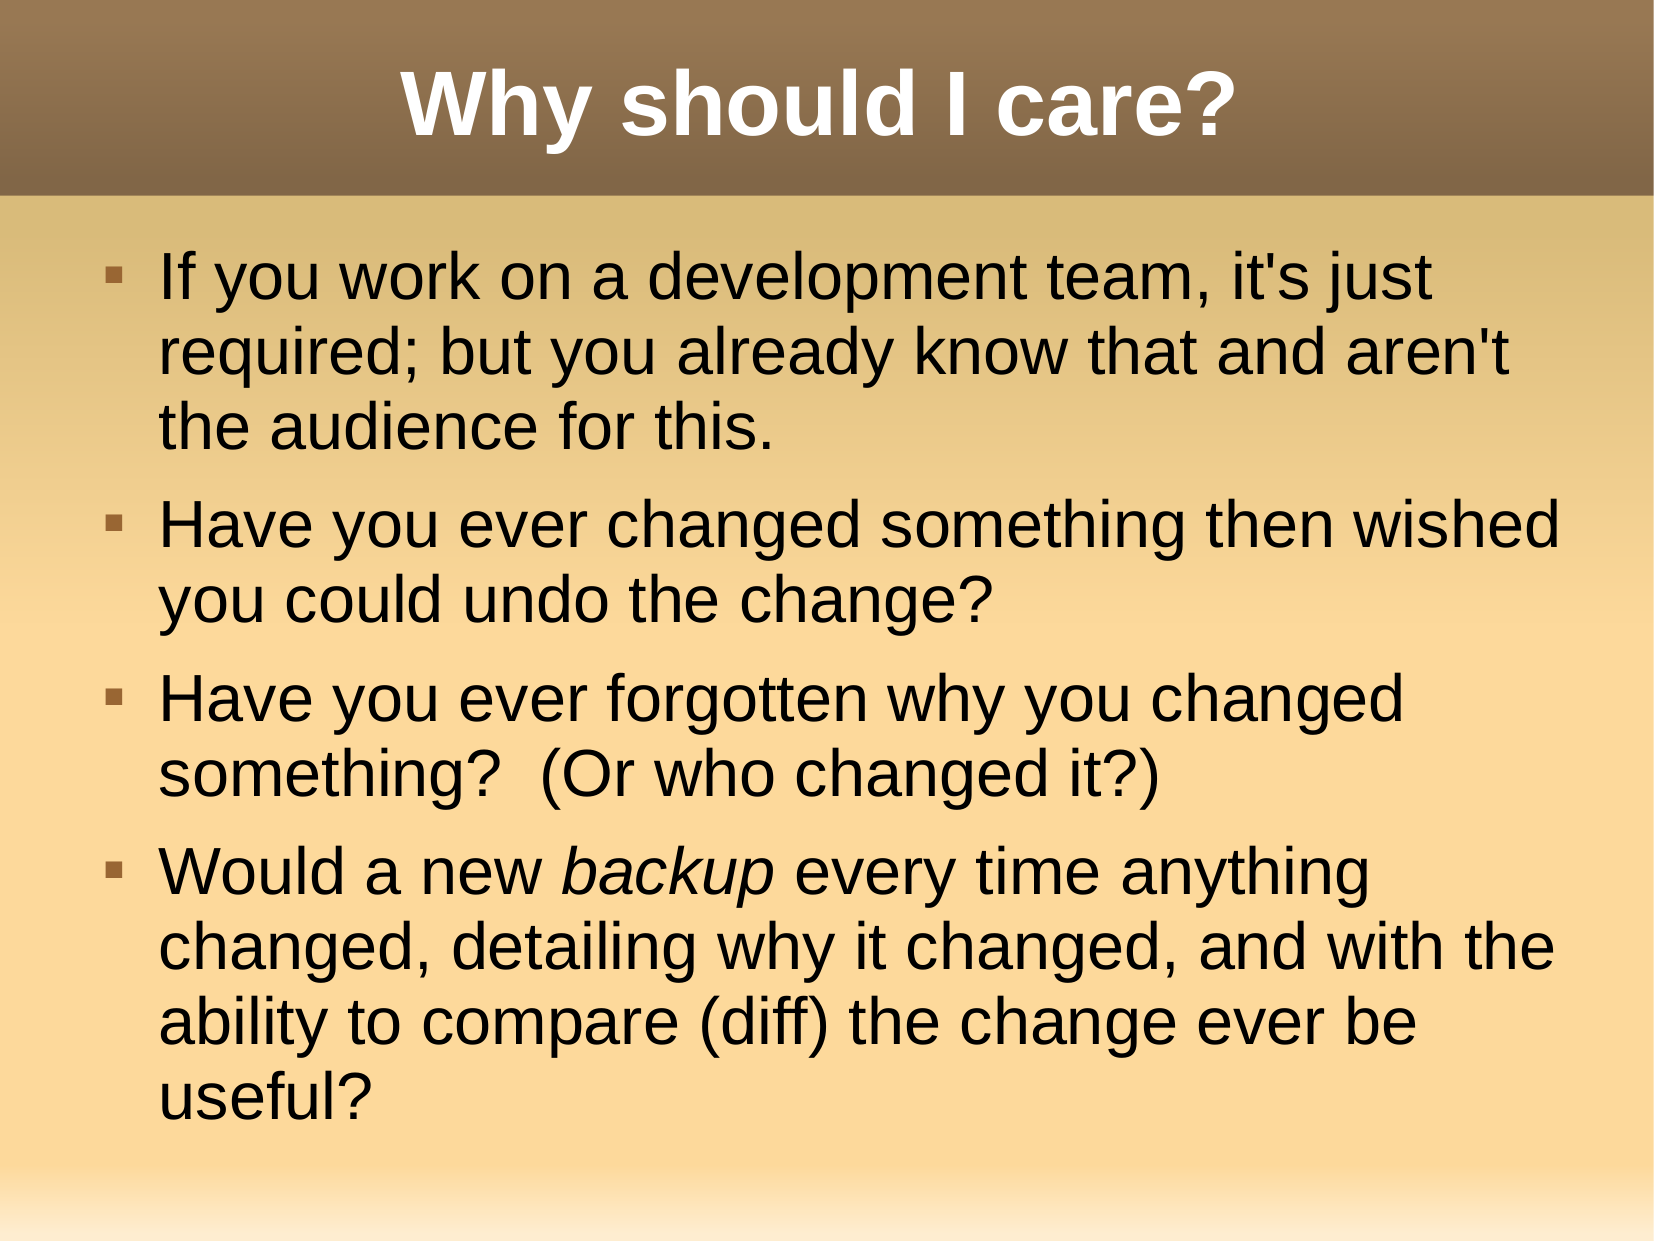

# Why should I care?
If you work on a development team, it's just required; but you already know that and aren't the audience for this.
Have you ever changed something then wished you could undo the change?
Have you ever forgotten why you changed something? (Or who changed it?)
Would a new backup every time anything changed, detailing why it changed, and with the ability to compare (diff) the change ever be useful?